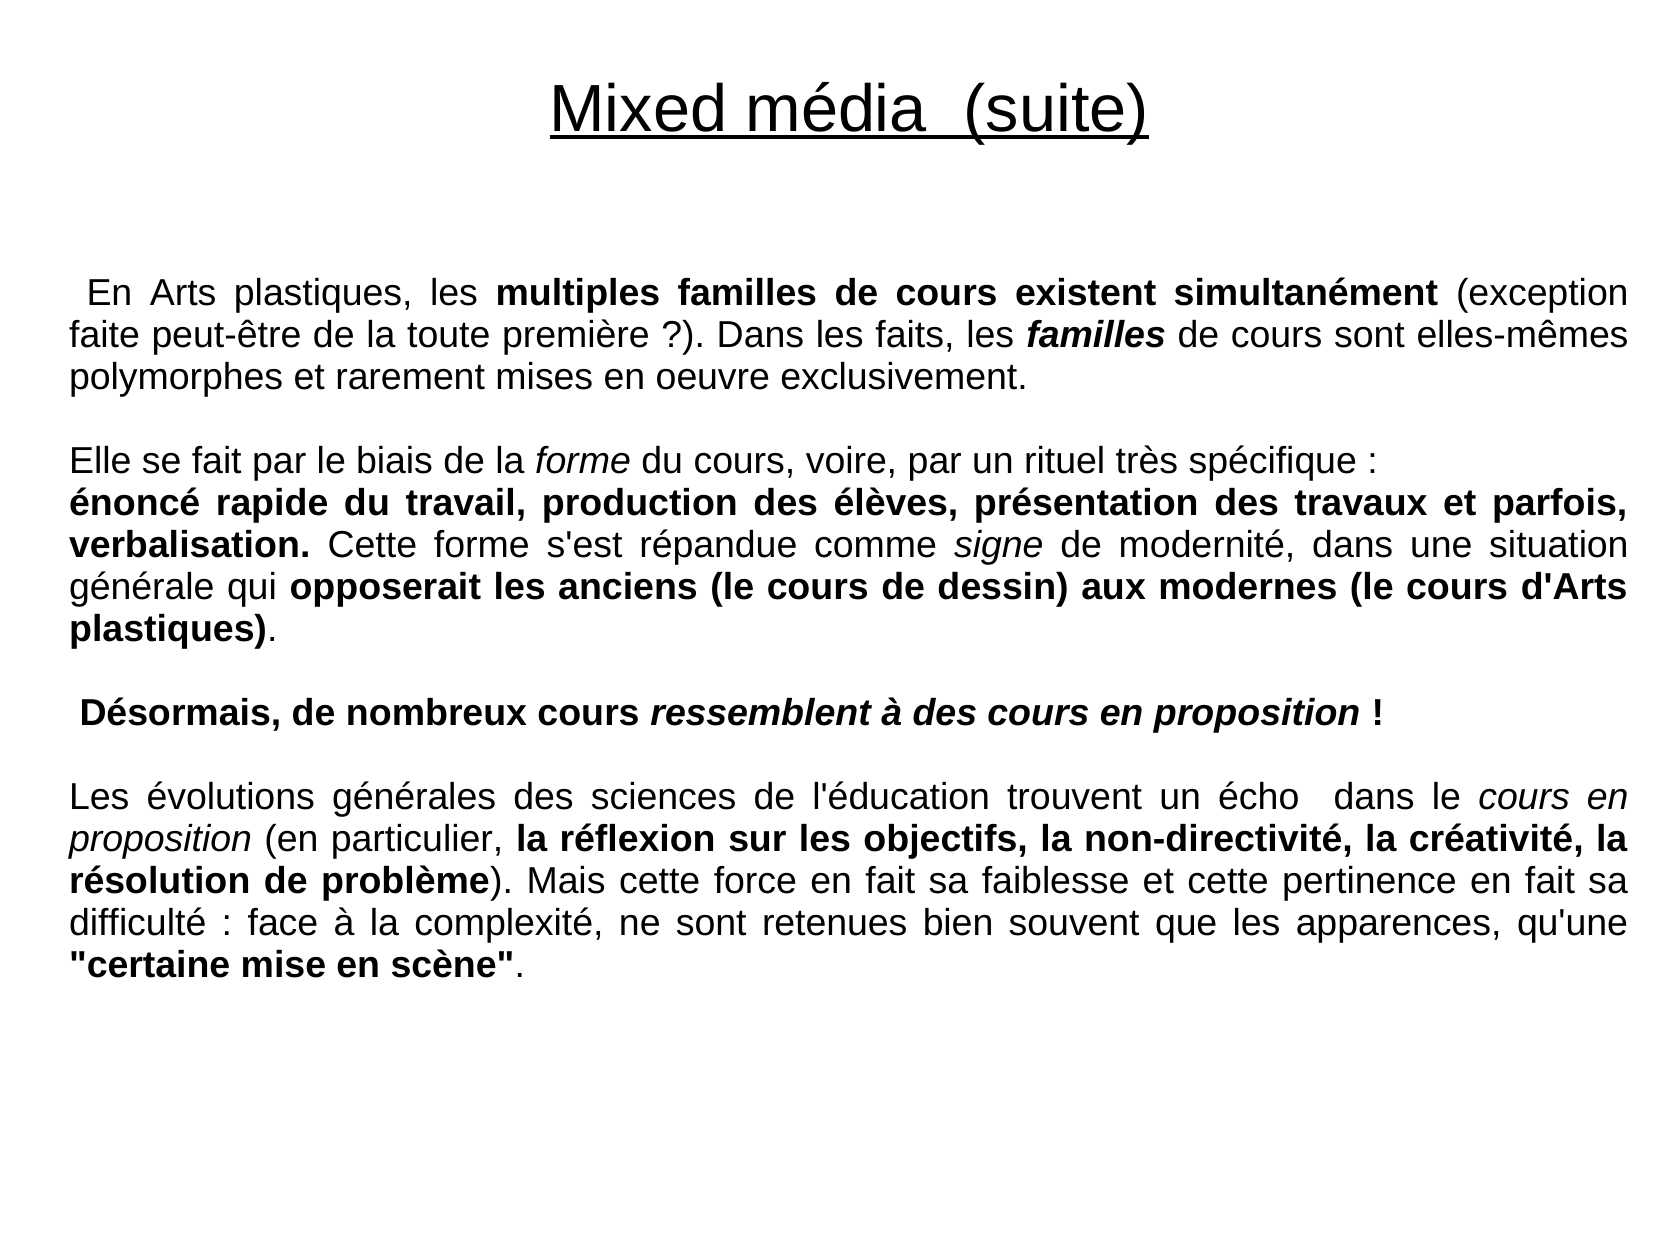

Mixed média (suite)
 En Arts plastiques, les multiples familles de cours existent simultanément (exception faite peut-être de la toute première ?). Dans les faits, les familles de cours sont elles-mêmes polymorphes et rarement mises en oeuvre exclusivement.
Elle se fait par le biais de la forme du cours, voire, par un rituel très spécifique :
énoncé rapide du travail, production des élèves, présentation des travaux et parfois, verbalisation. Cette forme s'est répandue comme signe de modernité, dans une situation générale qui opposerait les anciens (le cours de dessin) aux modernes (le cours d'Arts plastiques).
 Désormais, de nombreux cours ressemblent à des cours en proposition !
Les évolutions générales des sciences de l'éducation trouvent un écho dans le cours en proposition (en particulier, la réflexion sur les objectifs, la non-directivité, la créativité, la résolution de problème). Mais cette force en fait sa faiblesse et cette pertinence en fait sa difficulté : face à la complexité, ne sont retenues bien souvent que les apparences, qu'une "certaine mise en scène".